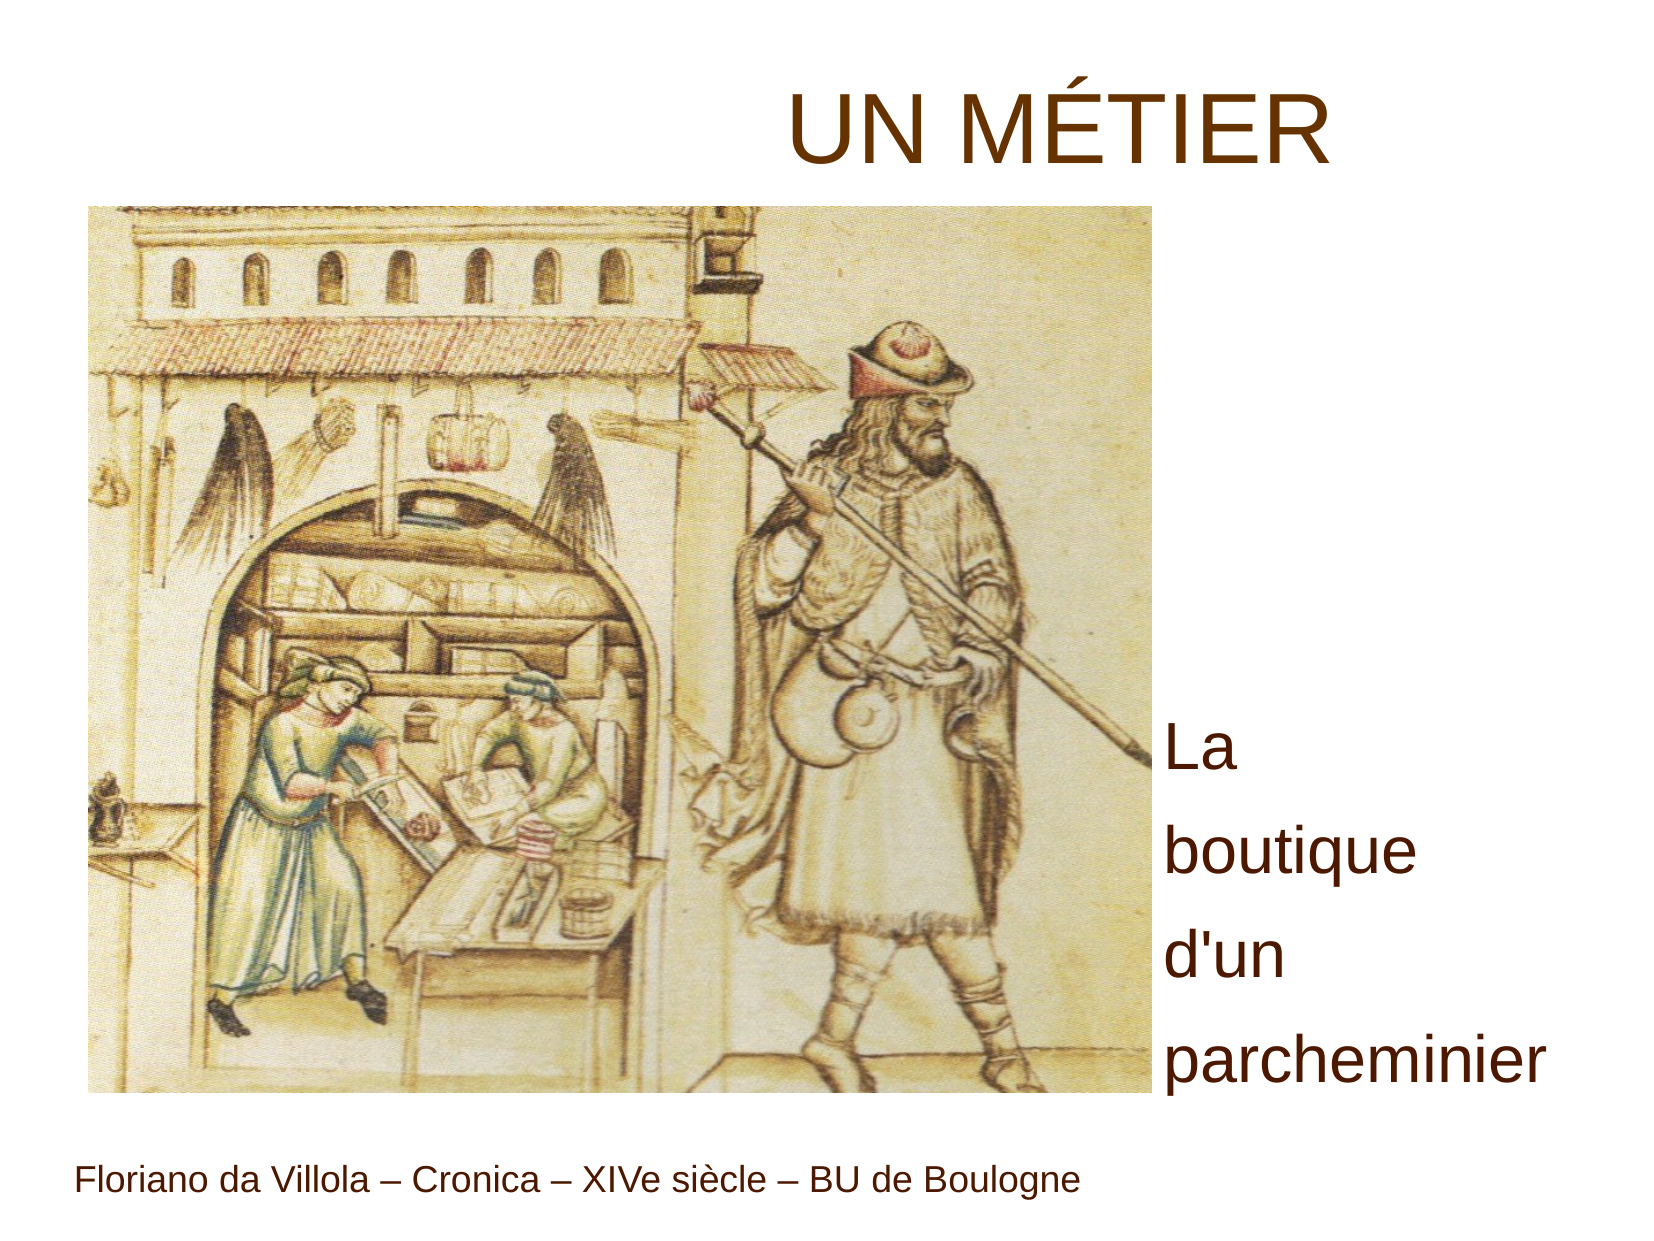

# UN MÉTIER
La
boutique
d'un
parcheminier
Floriano da Villola – Cronica – XIVe siècle – BU de Boulogne